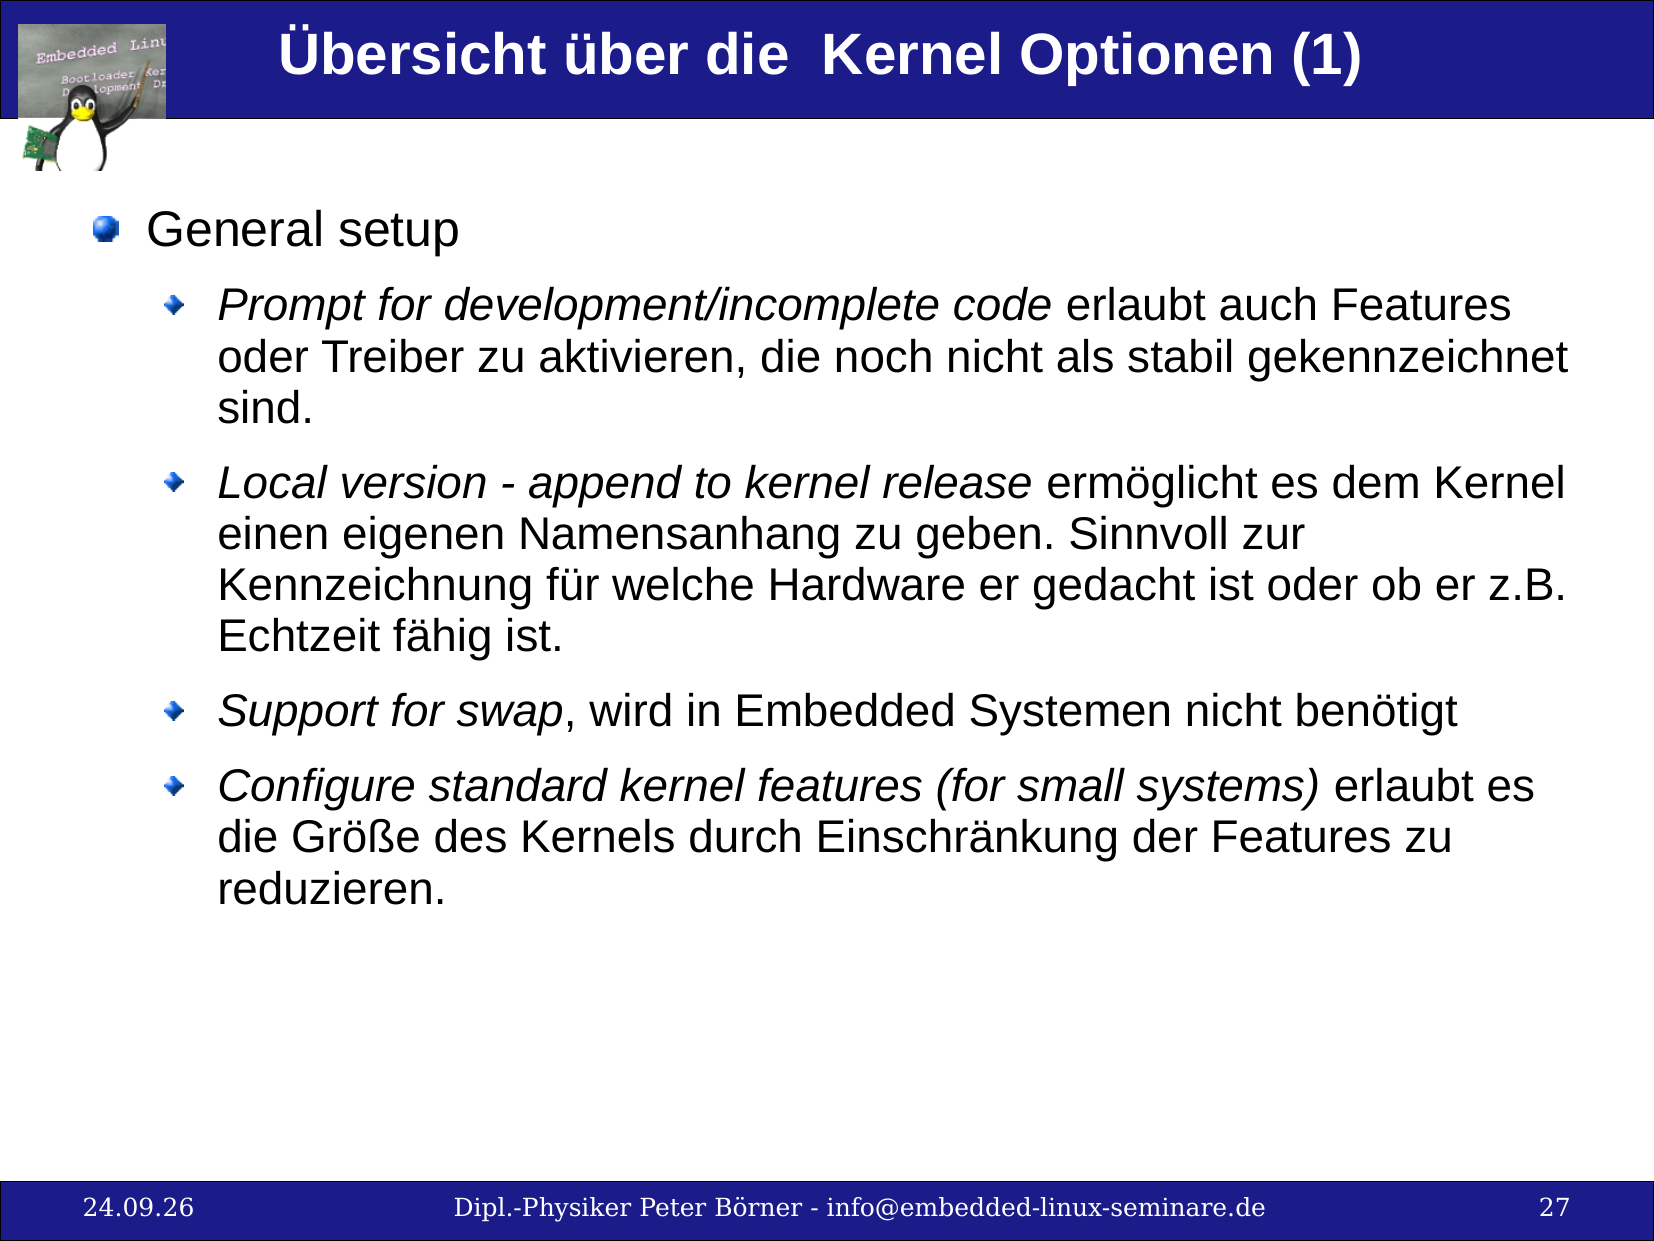

# Übersicht über die Kernel Optionen (1)
General setup
Prompt for development/incomplete code erlaubt auch Features oder Treiber zu aktivieren, die noch nicht als stabil gekennzeichnet sind.
Local version - append to kernel release ermöglicht es dem Kernel einen eigenen Namensanhang zu geben. Sinnvoll zur Kennzeichnung für welche Hardware er gedacht ist oder ob er z.B. Echtzeit fähig ist.
Support for swap, wird in Embedded Systemen nicht benötigt
Configure standard kernel features (for small systems) erlaubt es die Größe des Kernels durch Einschränkung der Features zu reduzieren.
 Dipl.-Physiker Peter Börner - info@embedded-linux-seminare.de
27